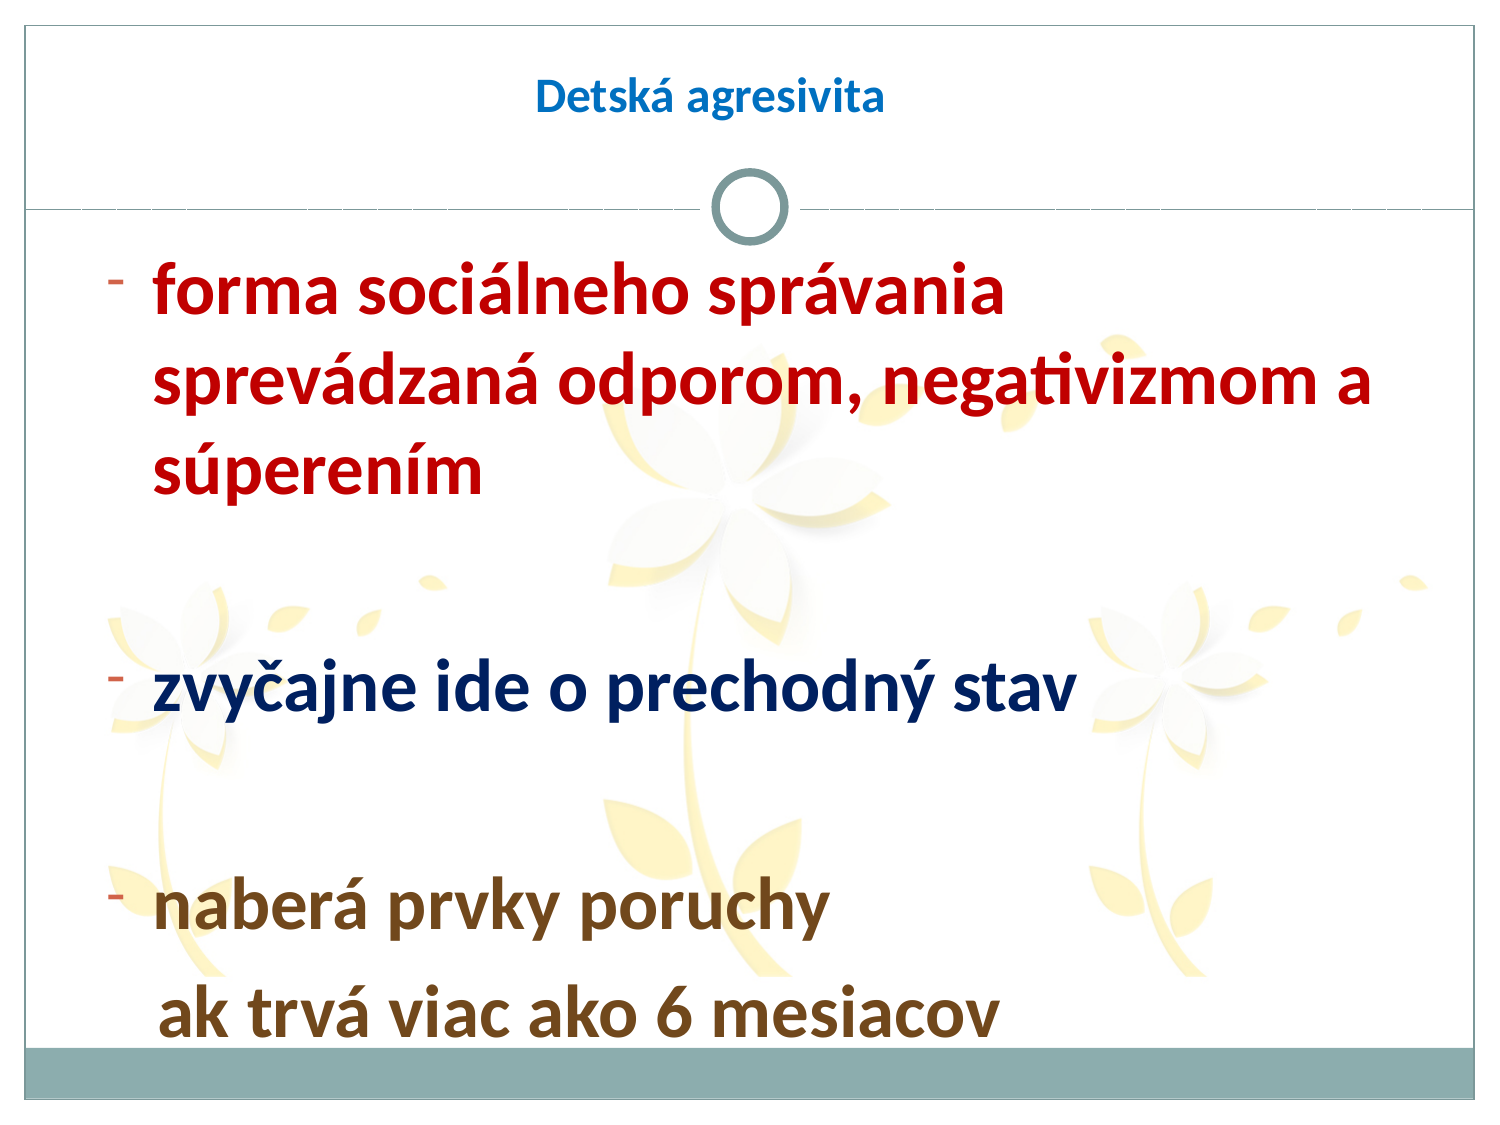

# Detská agresivita
forma sociálneho správania sprevádzaná odporom, negativizmom a súperením
zvyčajne ide o prechodný stav
naberá prvky poruchy
 ak trvá viac ako 6 mesiacov